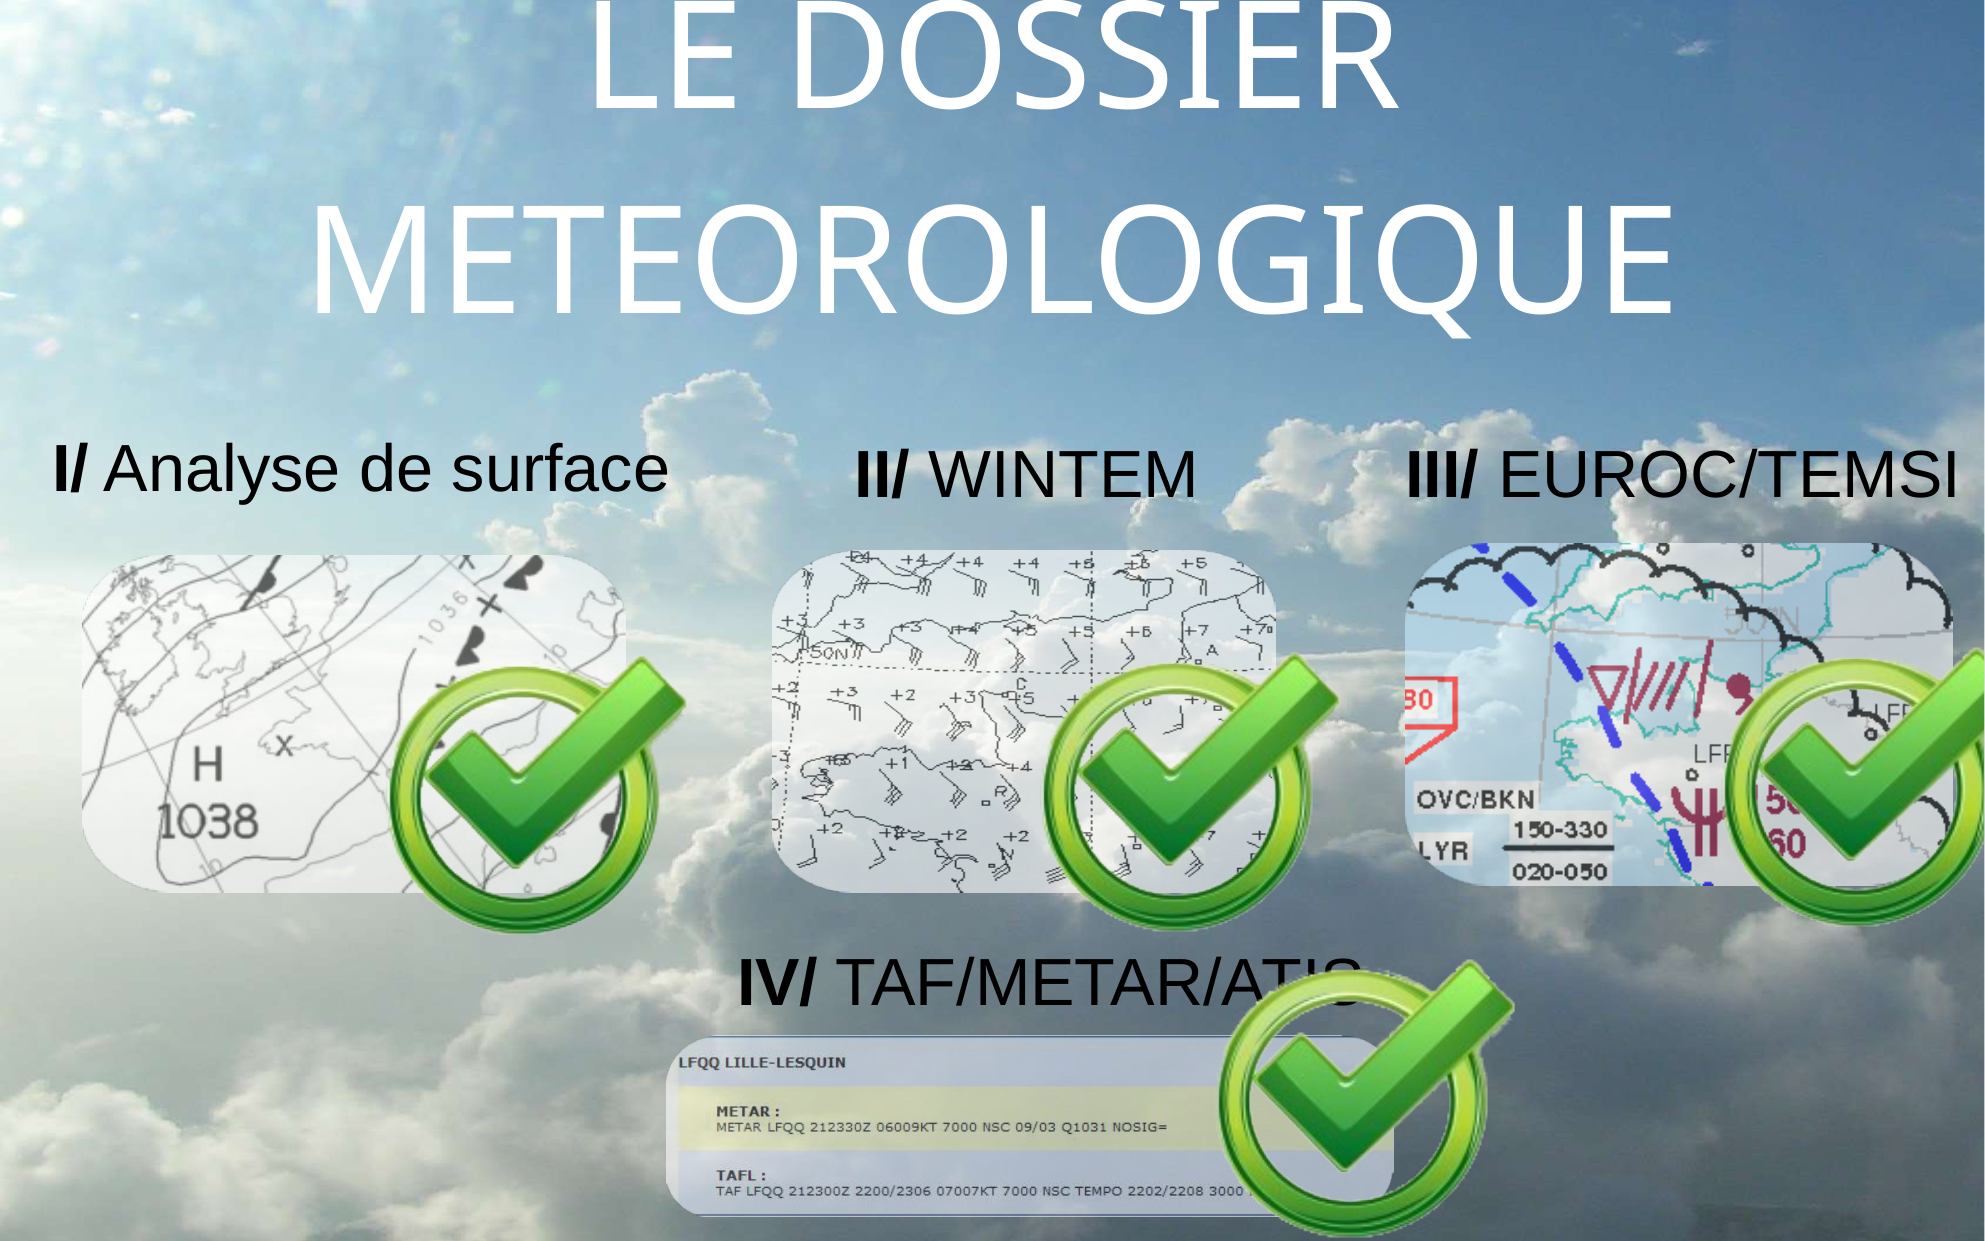

# LE DOSSIER METEOROLOGIQUE
I/ Analyse de surface
II/ WINTEM
III/ EUROC/TEMSI
IV/ TAF/METAR/ATIS